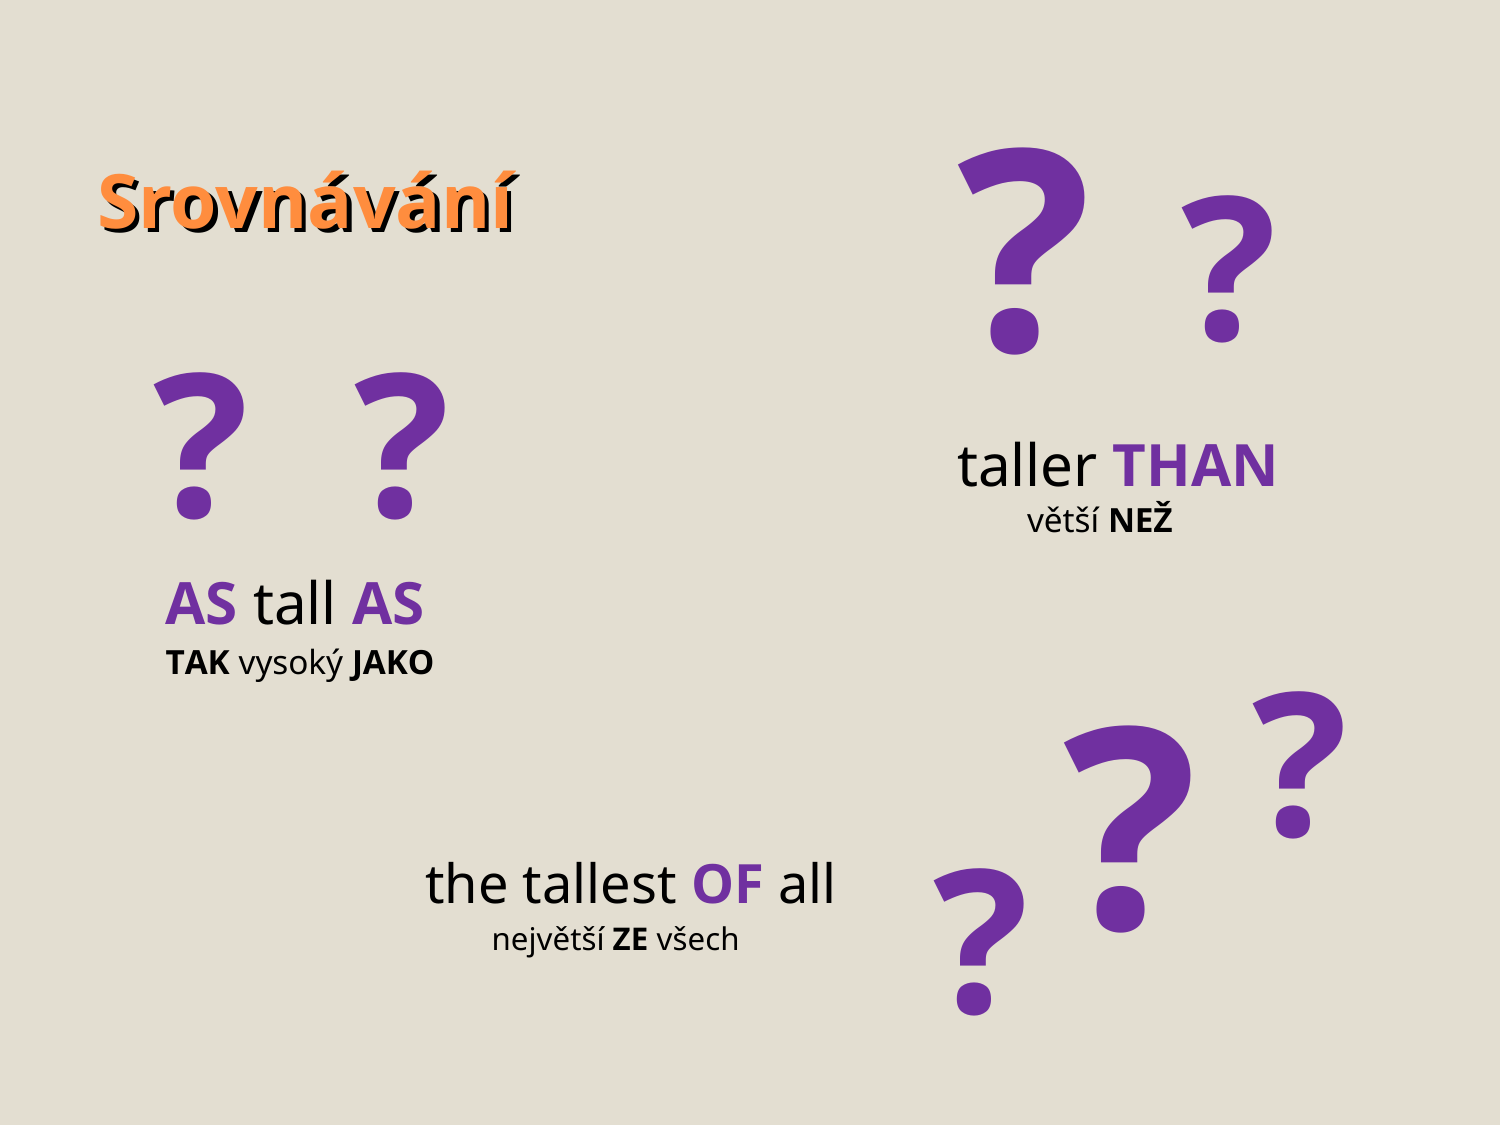

?
# Srovnávání
?
?
?
taller THAN
 větší NEŽ
AS tall AS
TAK vysoký JAKO
?
?
?
the tallest OF all
 největší ZE všech